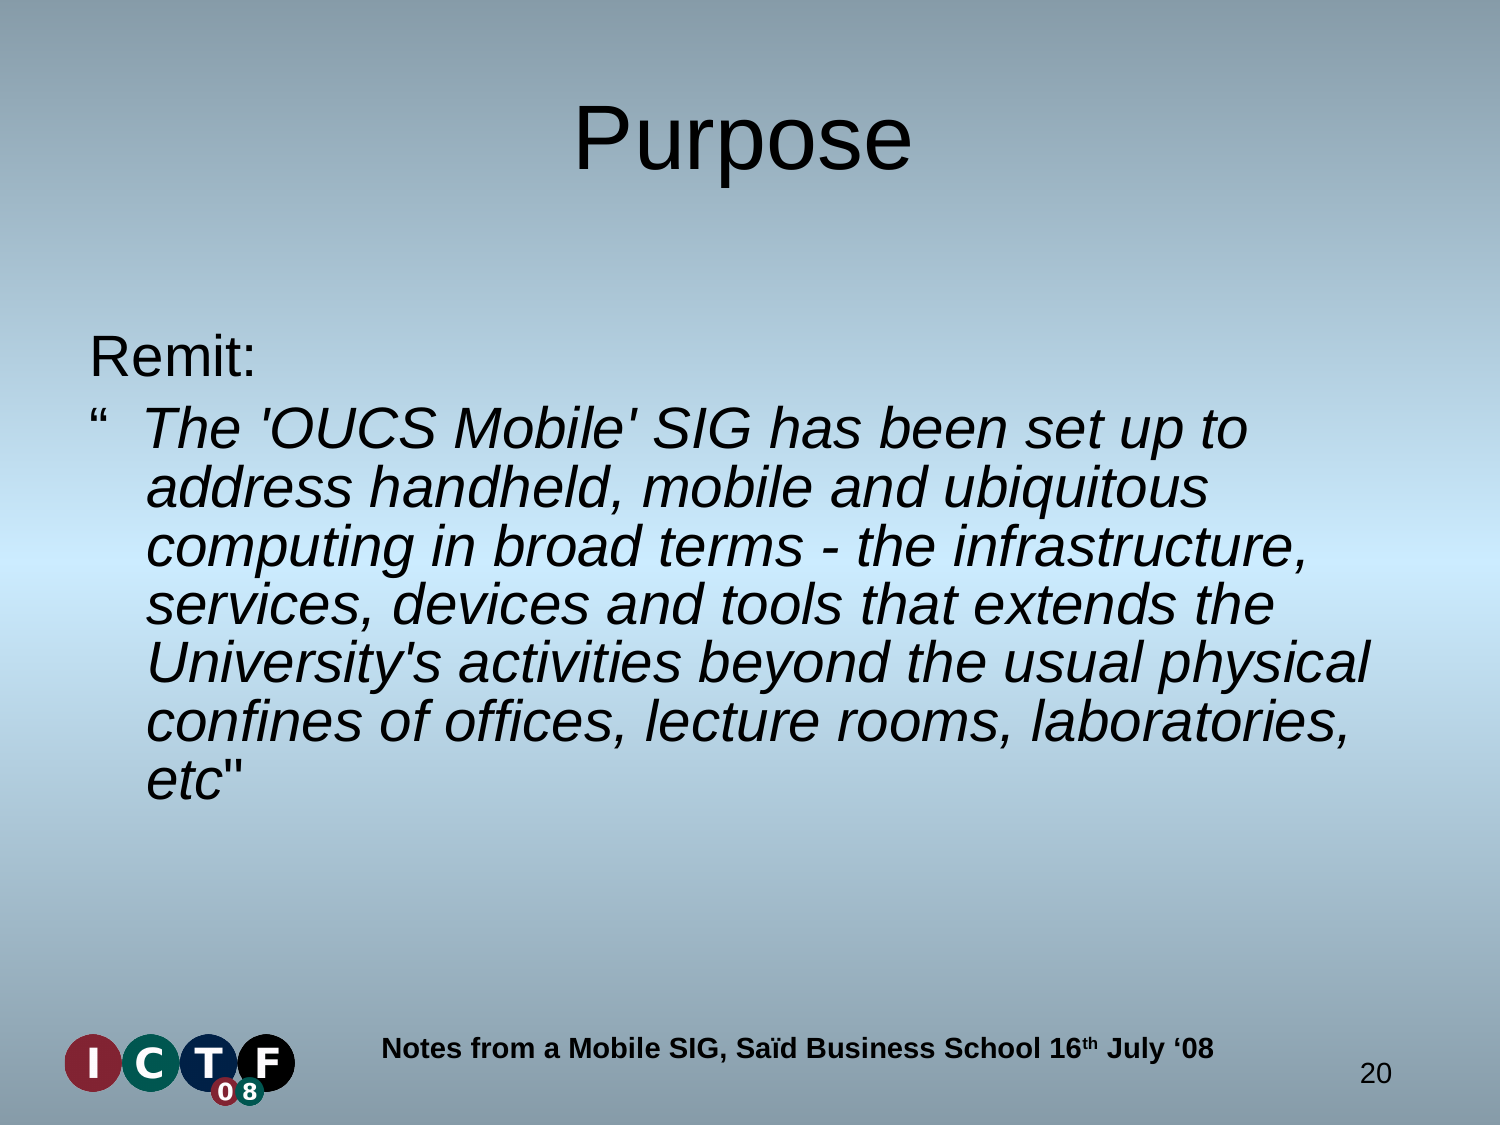

# Purpose
Remit:
“ The 'OUCS Mobile' SIG has been set up to address handheld, mobile and ubiquitous computing in broad terms - the infrastructure, services, devices and tools that extends the University's activities beyond the usual physical confines of offices, lecture rooms, laboratories, etc"